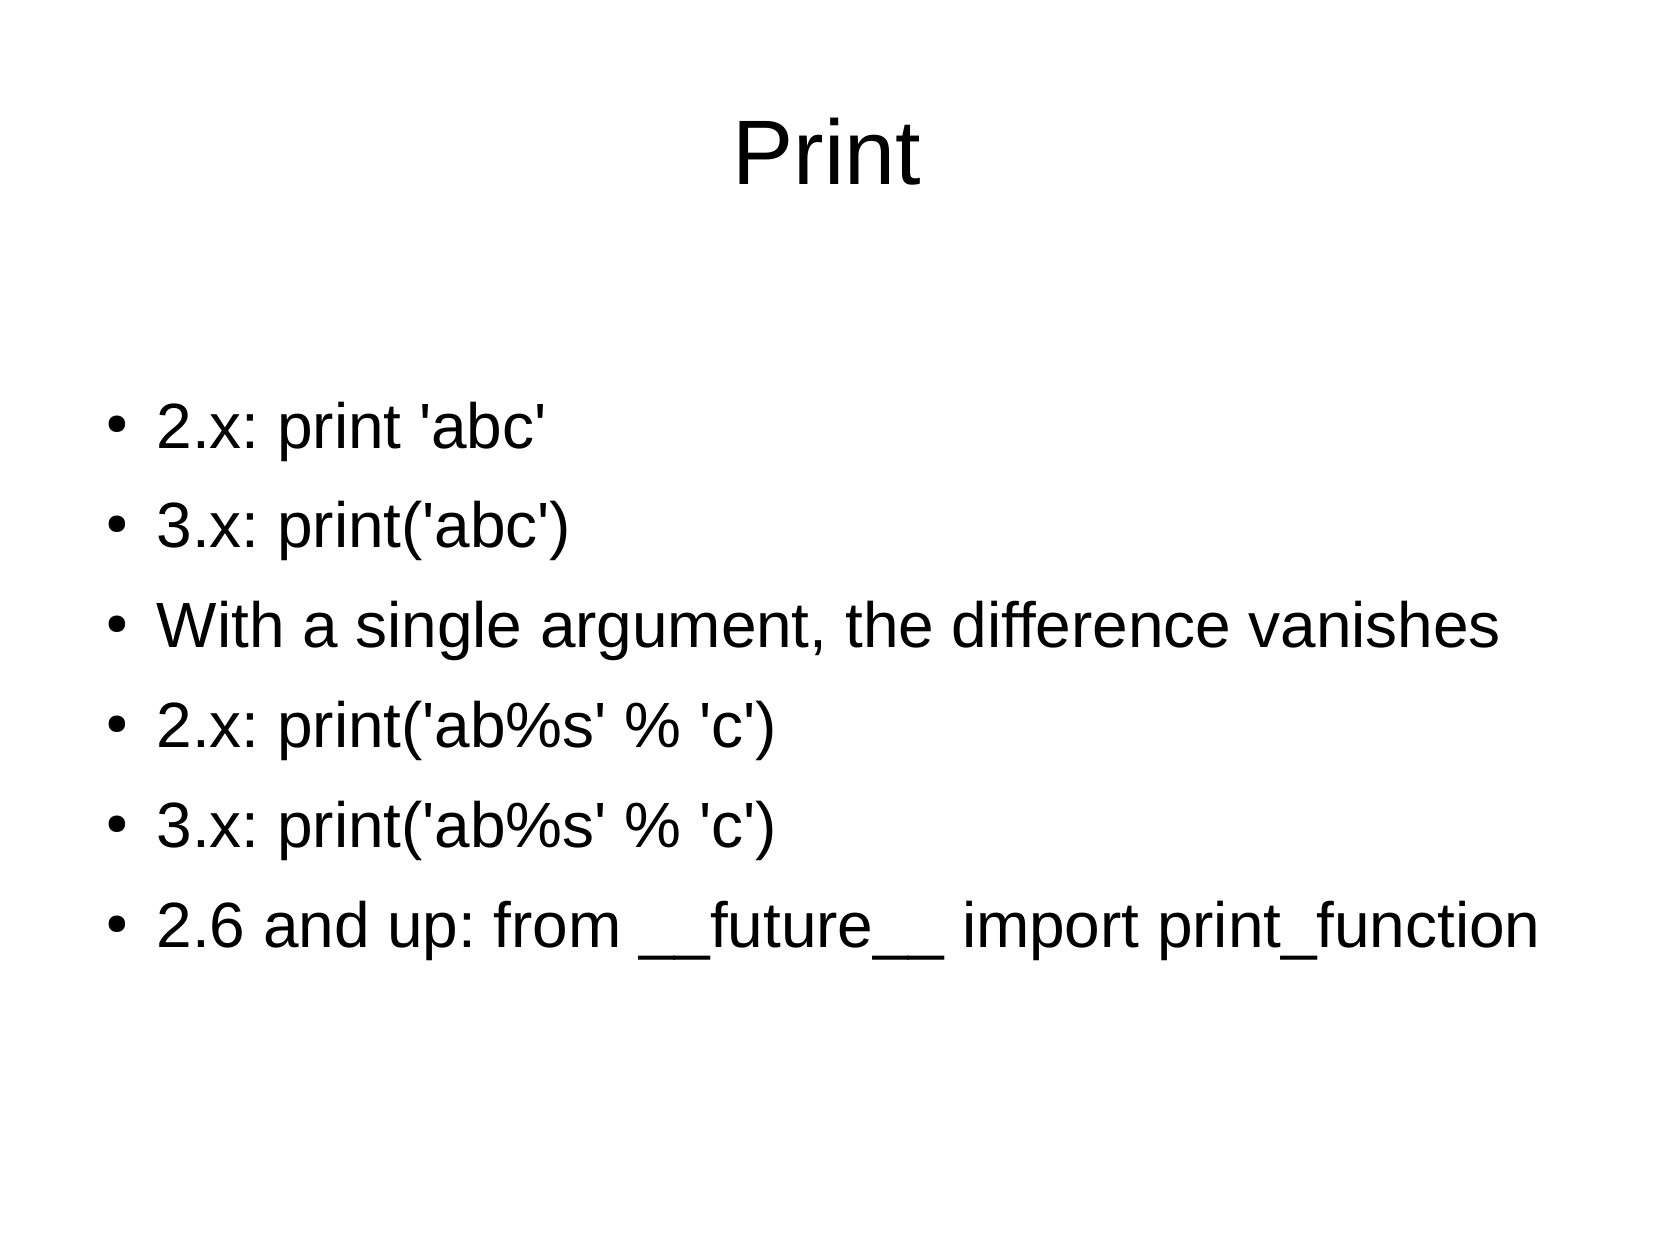

# Print
2.x: print 'abc'
3.x: print('abc')
With a single argument, the difference vanishes
2.x: print('ab%s' % 'c')
3.x: print('ab%s' % 'c')
2.6 and up: from __future__ import print_function